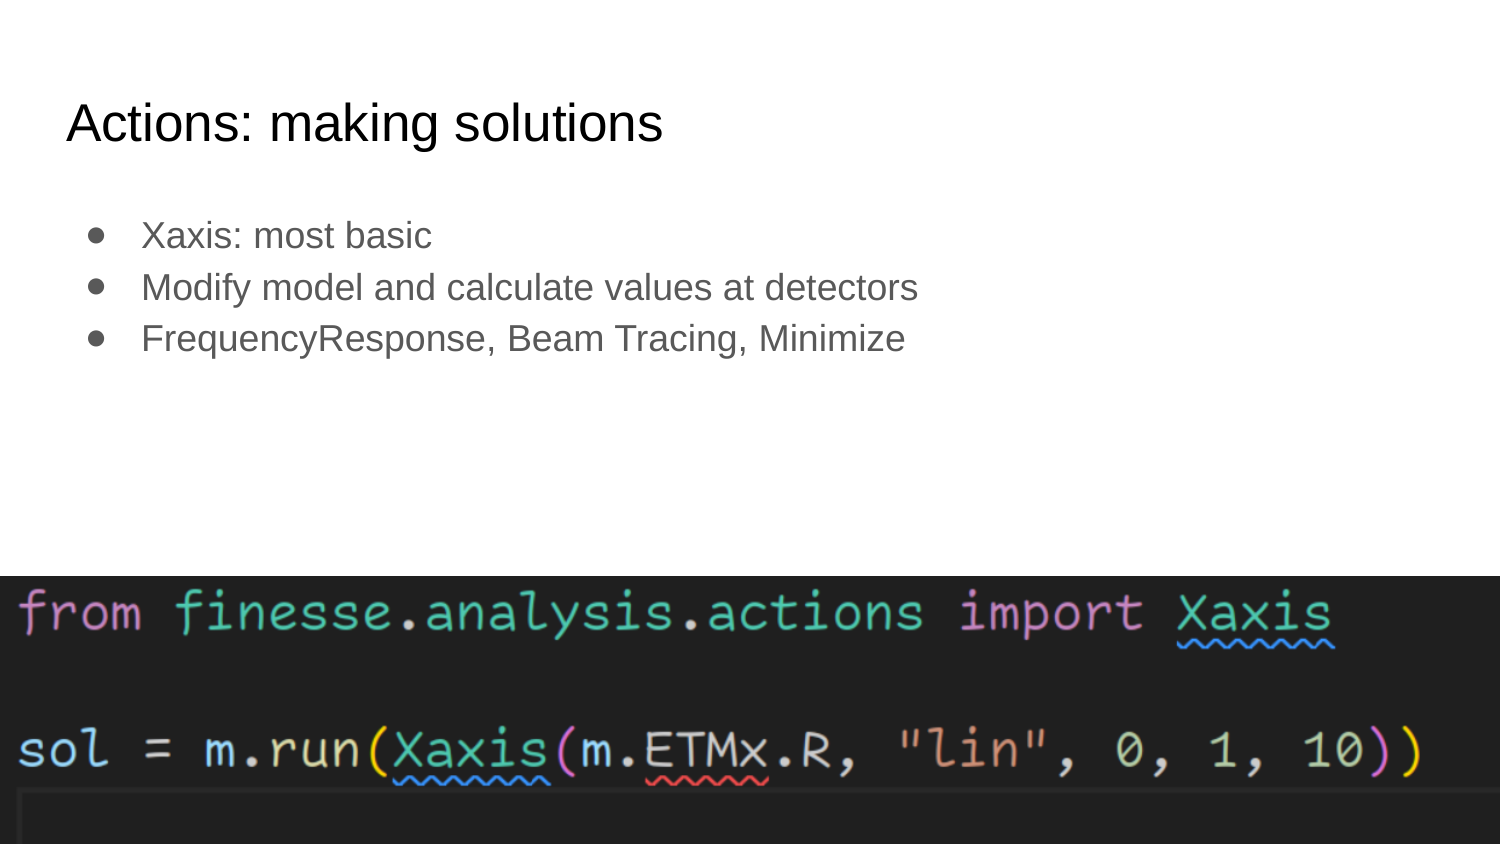

# Actions: making solutions
Xaxis: most basic
Modify model and calculate values at detectors
FrequencyResponse, Beam Tracing, Minimize